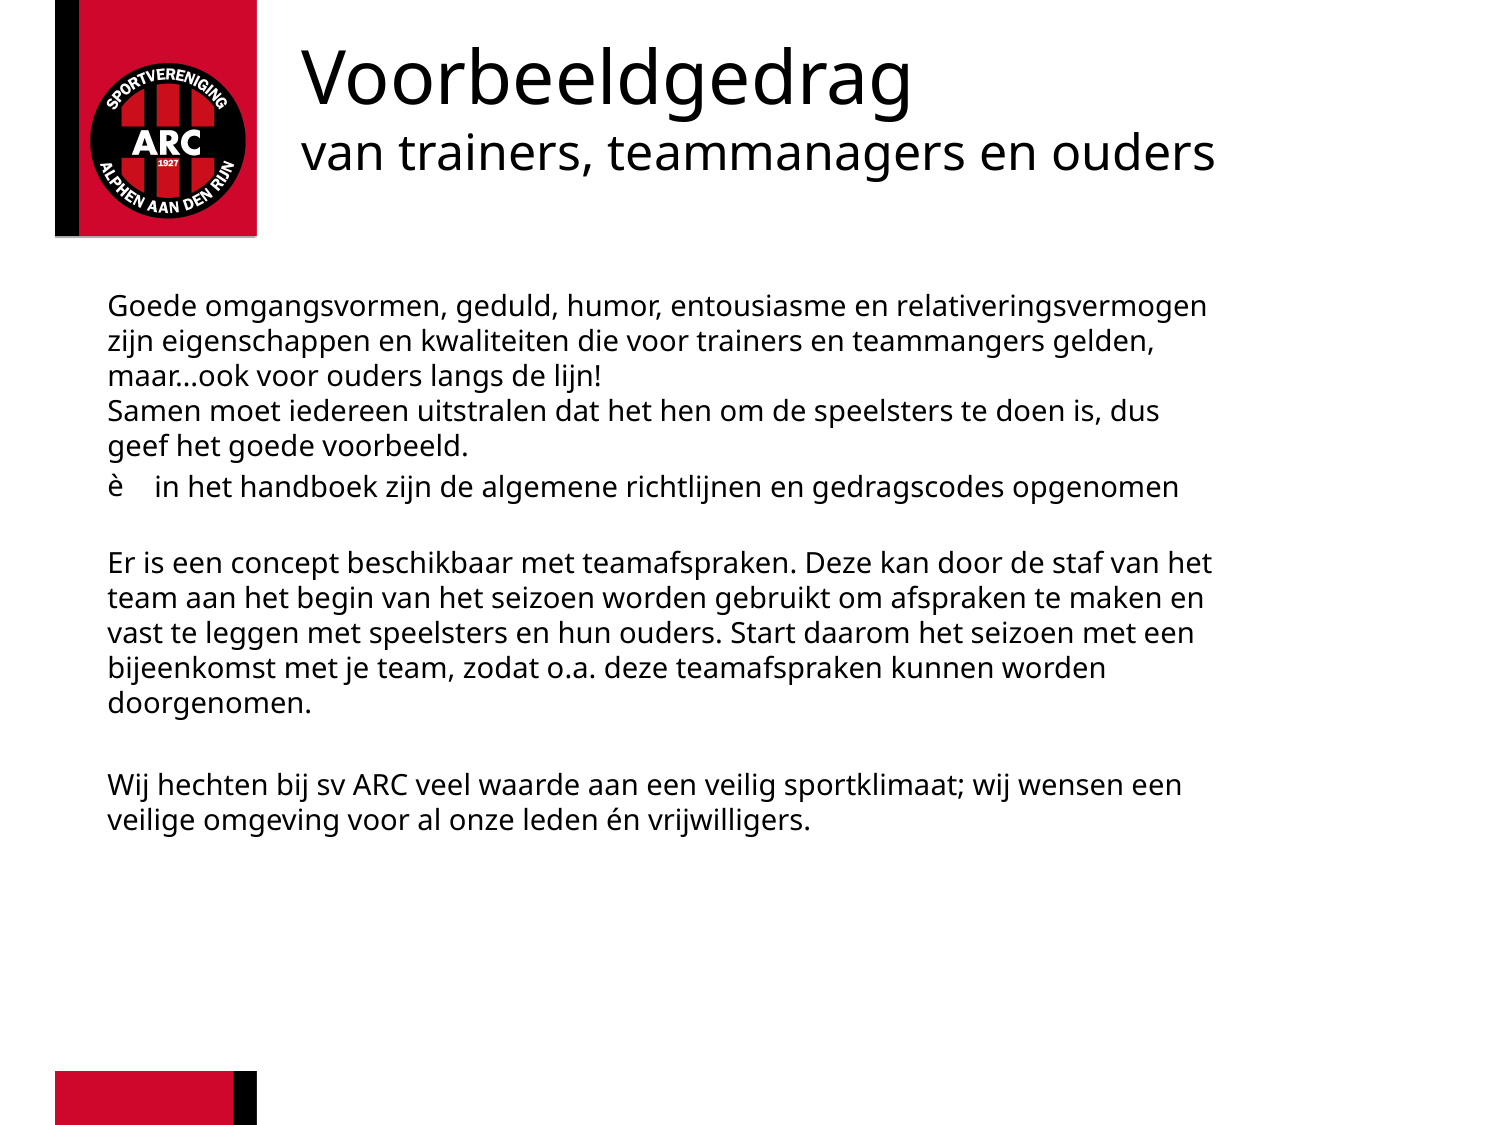

# Voorbeeldgedrag van trainers, teammanagers en ouders
Goede omgangsvormen, geduld, humor, entousiasme en relativeringsvermogen zijn eigenschappen en kwaliteiten die voor trainers en teammangers gelden, maar…ook voor ouders langs de lijn!
Samen moet iedereen uitstralen dat het hen om de speelsters te doen is, dus geef het goede voorbeeld.
in het handboek zijn de algemene richtlijnen en gedragscodes opgenomen
Er is een concept beschikbaar met teamafspraken. Deze kan door de staf van het team aan het begin van het seizoen worden gebruikt om afspraken te maken en vast te leggen met speelsters en hun ouders. Start daarom het seizoen met een bijeenkomst met je team, zodat o.a. deze teamafspraken kunnen worden doorgenomen.
Wij hechten bij sv ARC veel waarde aan een veilig sportklimaat; wij wensen een veilige omgeving voor al onze leden én vrijwilligers.